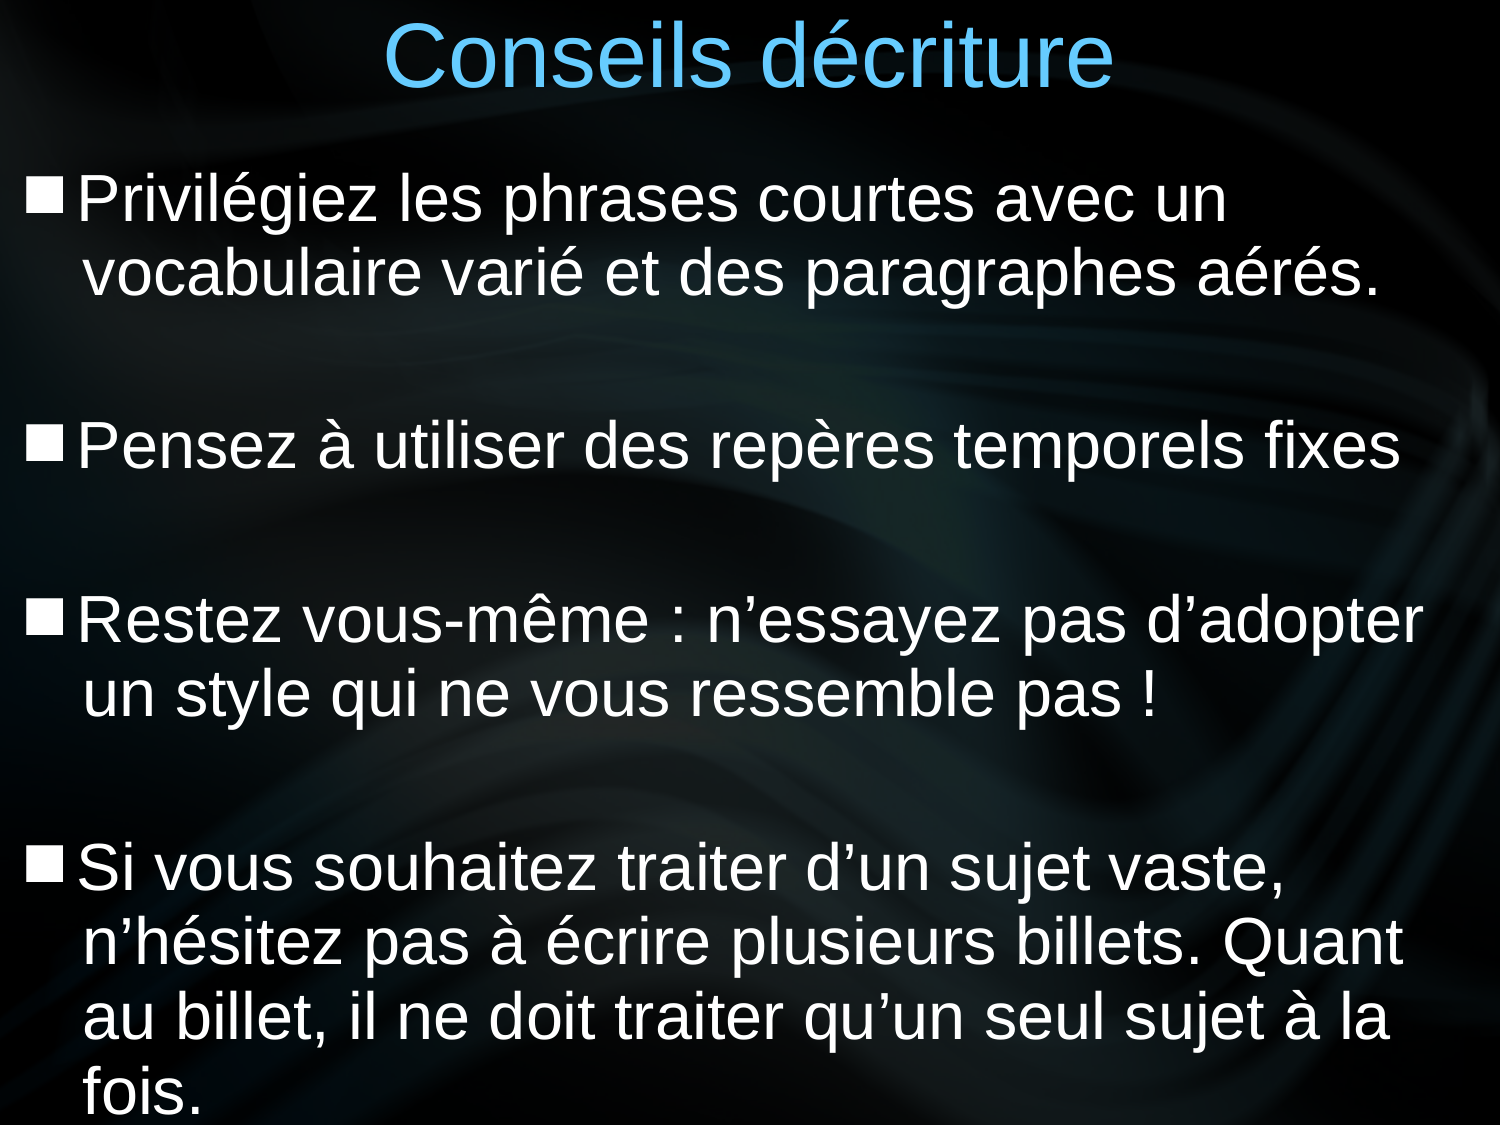

# Conseils décriture
Privilégiez les phrases courtes avec un vocabulaire varié et des paragraphes aérés.
Pensez à utiliser des repères temporels fixes
Restez vous-même : n’essayez pas d’adopter un style qui ne vous ressemble pas !
Si vous souhaitez traiter d’un sujet vaste, n’hésitez pas à écrire plusieurs billets. Quant au billet, il ne doit traiter qu’un seul sujet à la fois.